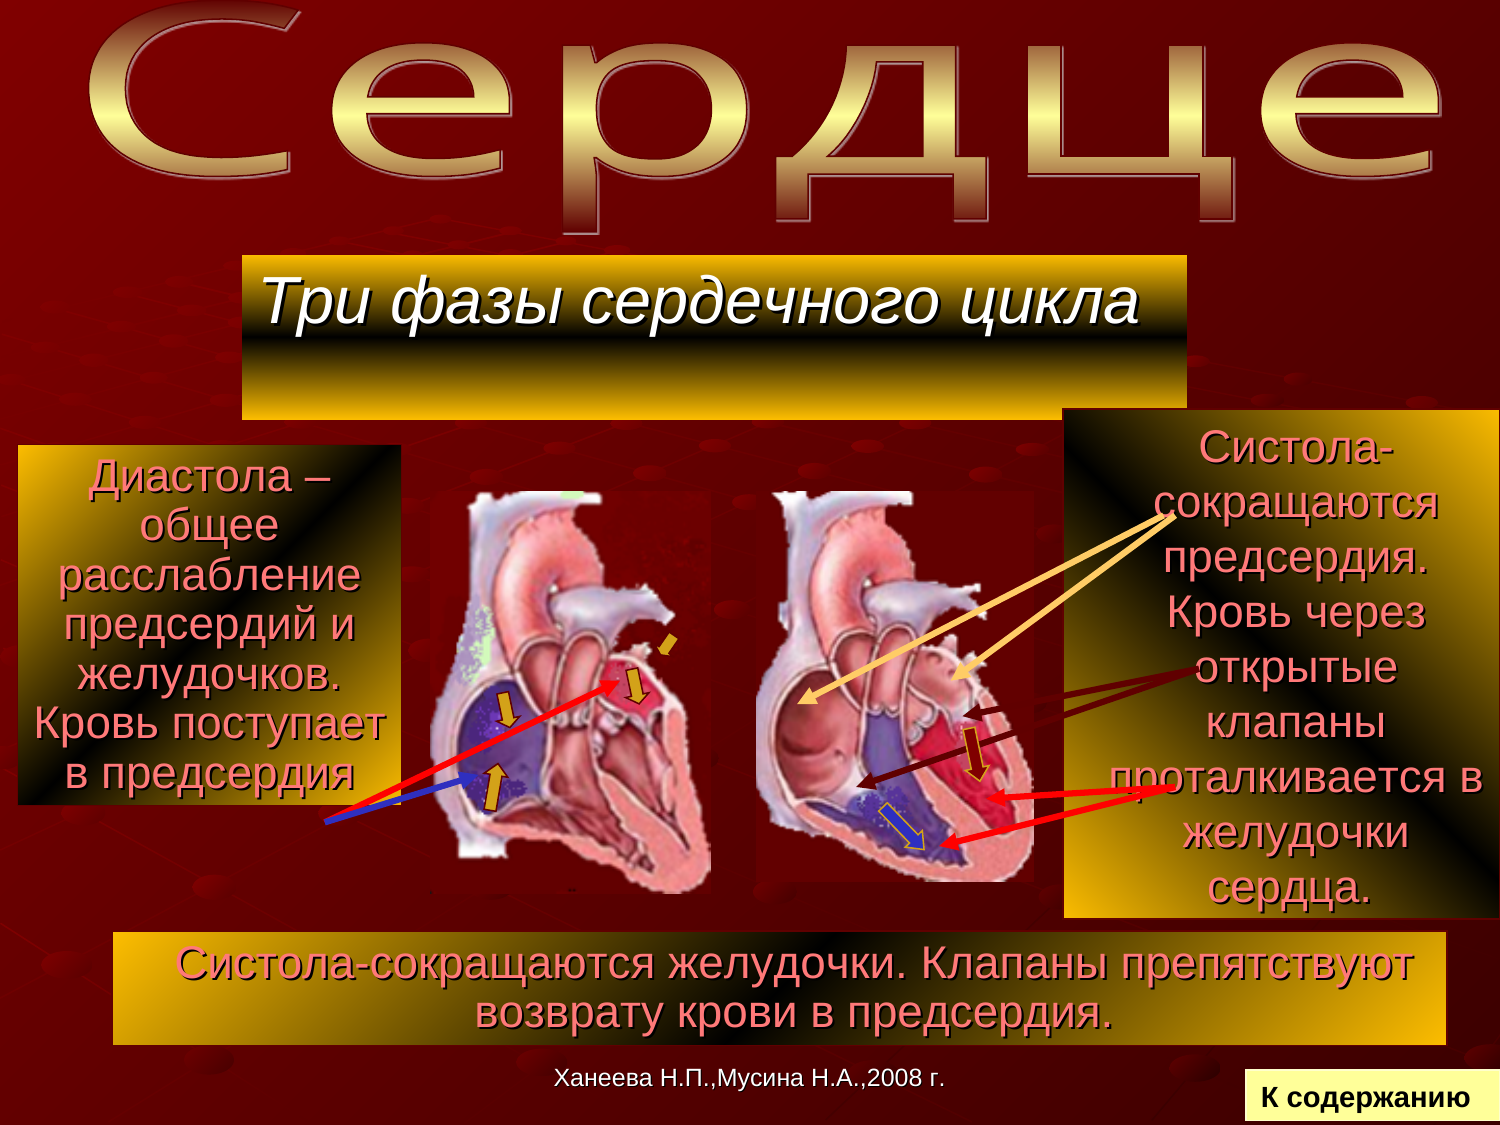

Сердце
# Три фазы сердечного цикла
Систола-сокращаются предсердия. Кровь через открытые клапаны проталкивается в желудочки сердца.
Диастола – общее расслабление предсердий и желудочков. Кровь поступает в предсердия
Систола-сокращаются желудочки. Клапаны препятствуют возврату крови в предсердия.
Ханеева Н.П.,Мусина Н.А.,2008 г.
К содержанию